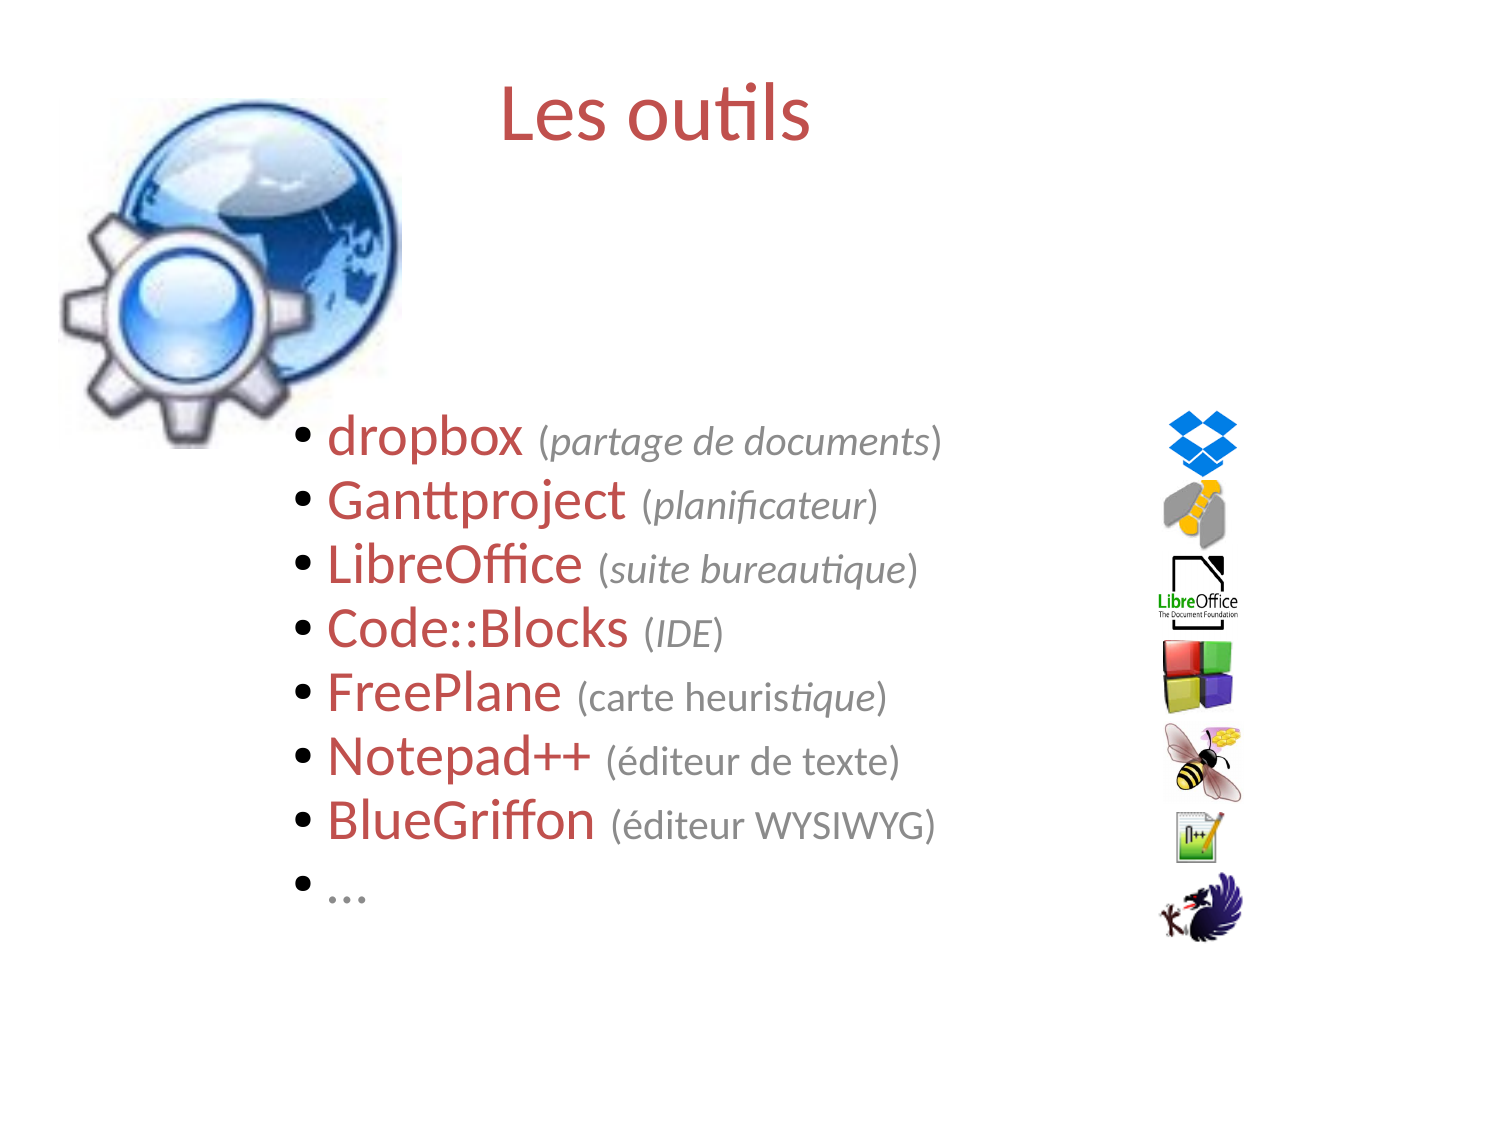

# Les outils
dropbox (partage de documents)
Ganttproject (planificateur)
LibreOffice (suite bureautique)
Code::Blocks (IDE)
FreePlane (carte heuristique)
Notepad++ (éditeur de texte)
BlueGriffon (éditeur WYSIWYG)
…